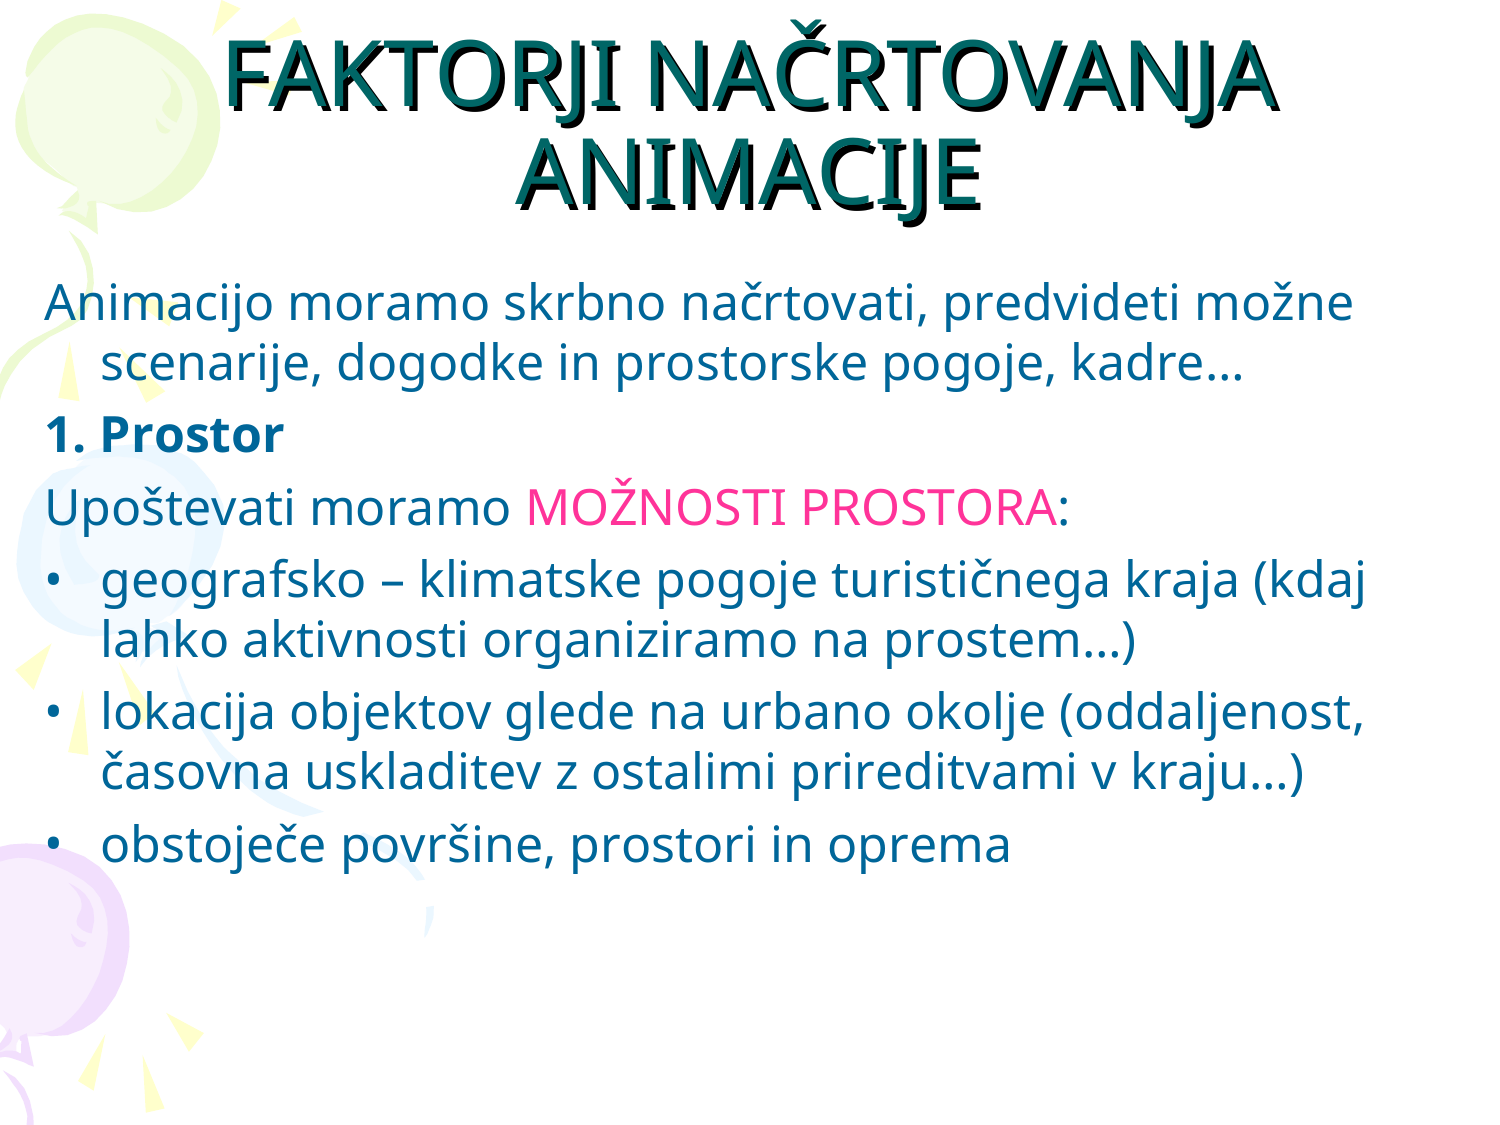

# FAKTORJI NAČRTOVANJA ANIMACIJE
Animacijo moramo skrbno načrtovati, predvideti možne scenarije, dogodke in prostorske pogoje, kadre…
1. Prostor
Upoštevati moramo MOŽNOSTI PROSTORA:
geografsko – klimatske pogoje turističnega kraja (kdaj lahko aktivnosti organiziramo na prostem…)
lokacija objektov glede na urbano okolje (oddaljenost, časovna uskladitev z ostalimi prireditvami v kraju…)
obstoječe površine, prostori in oprema